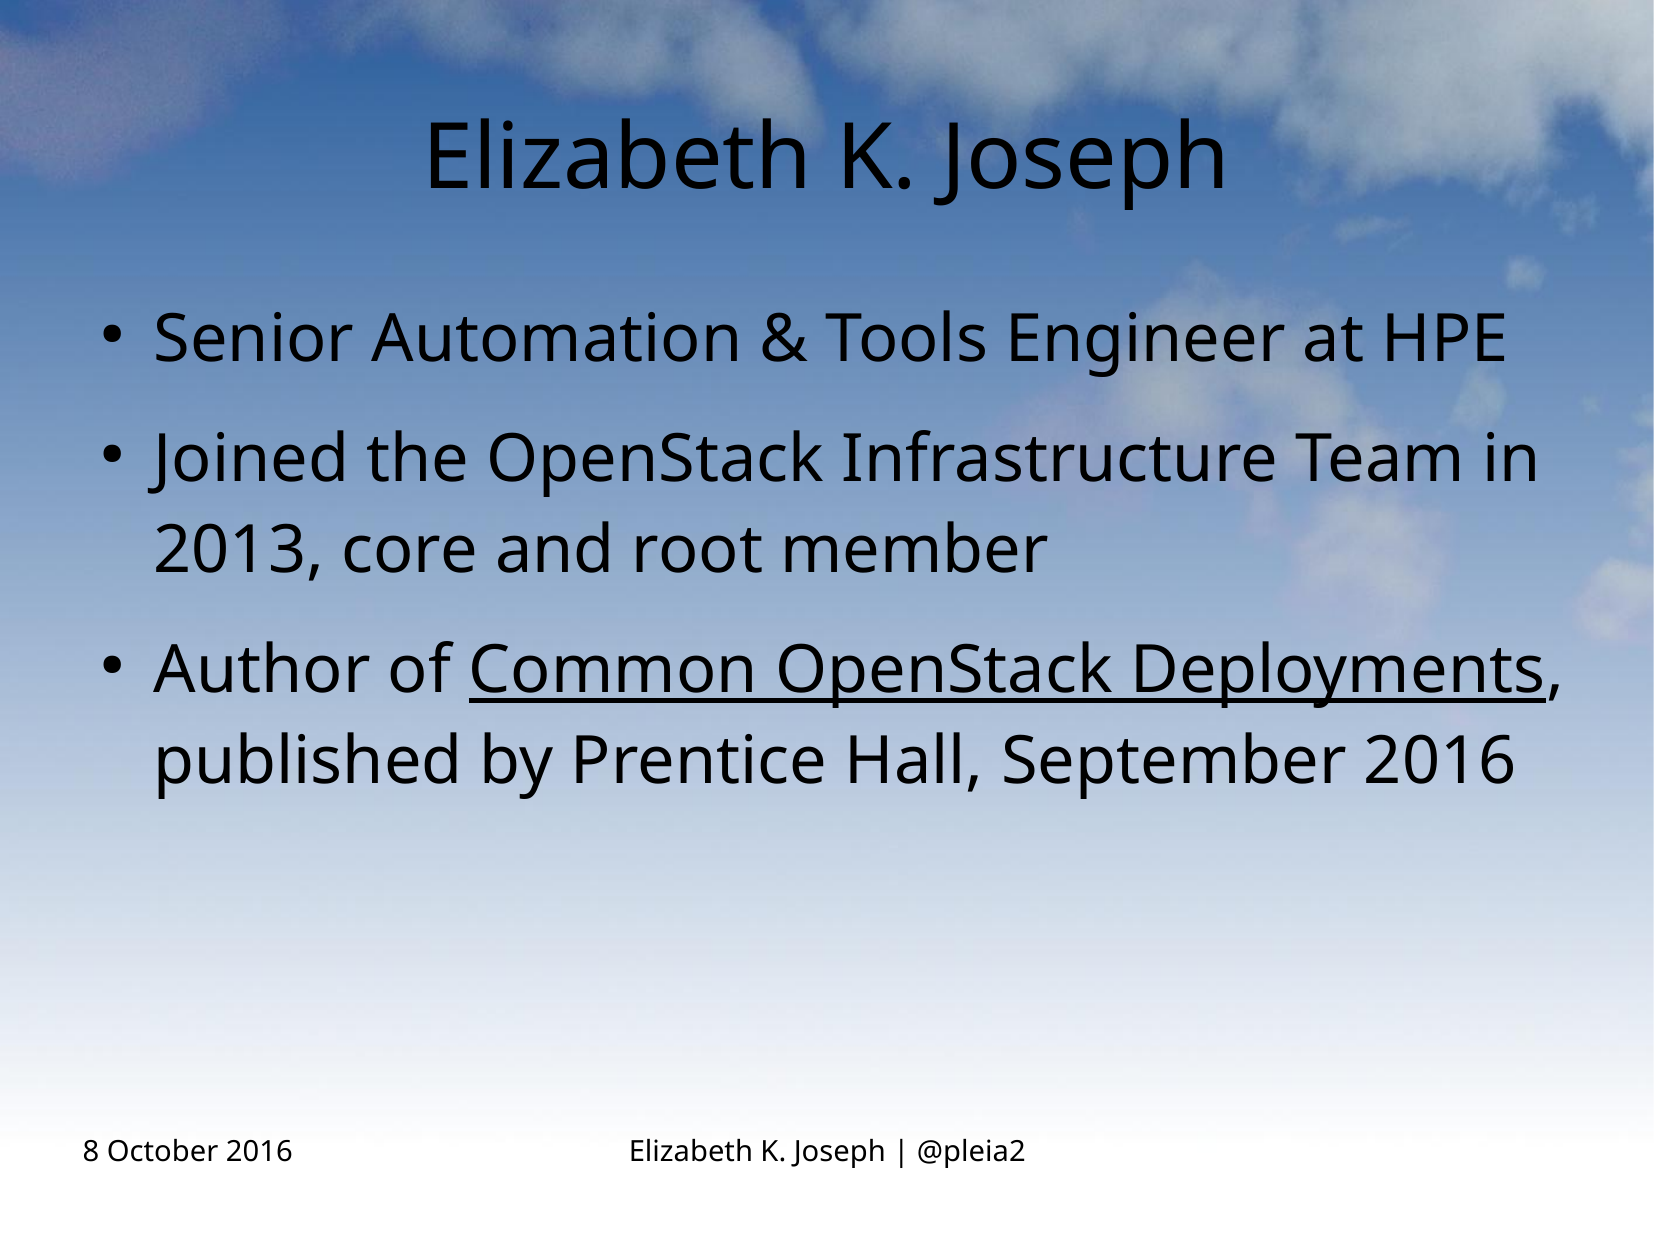

# Elizabeth K. Joseph
Senior Automation & Tools Engineer at HPE
Joined the OpenStack Infrastructure Team in 2013, core and root member
Author of Common OpenStack Deployments, published by Prentice Hall, September 2016
8 October 2016
Elizabeth K. Joseph | @pleia2